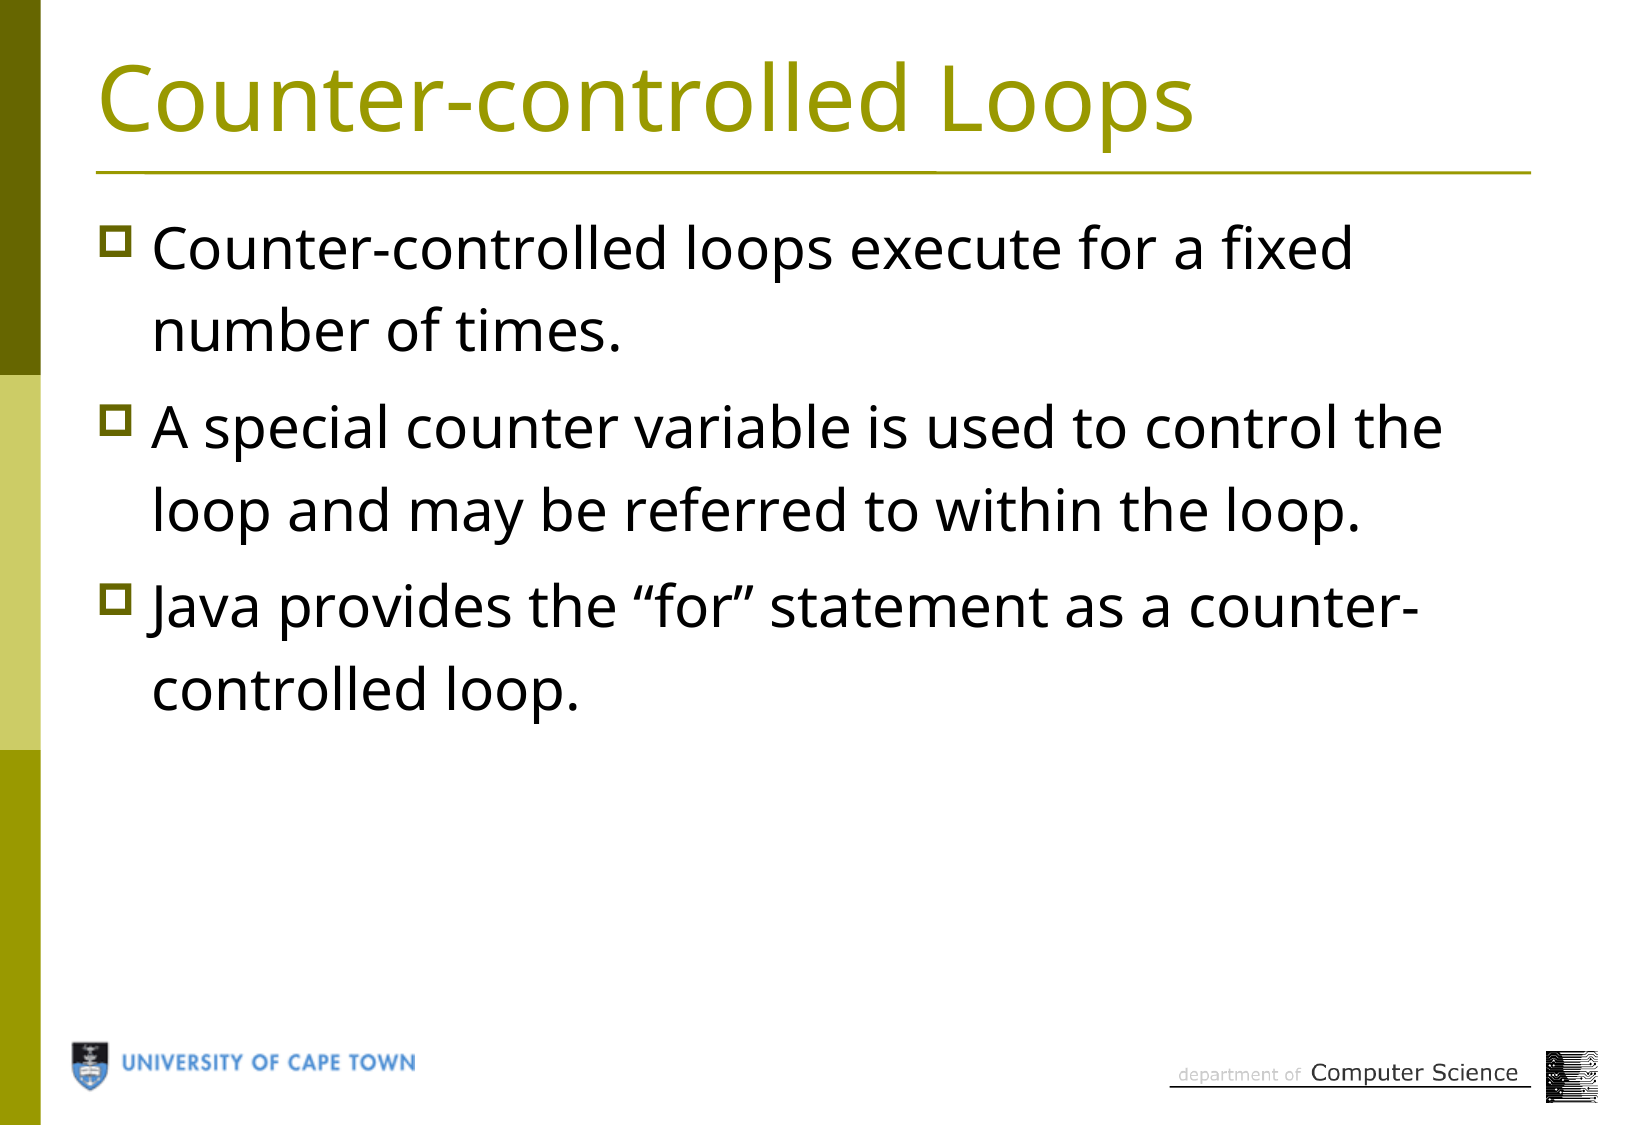

# Counter-controlled Loops
Counter-controlled loops execute for a fixed number of times.
A special counter variable is used to control the loop and may be referred to within the loop.
Java provides the “for” statement as a counter-controlled loop.